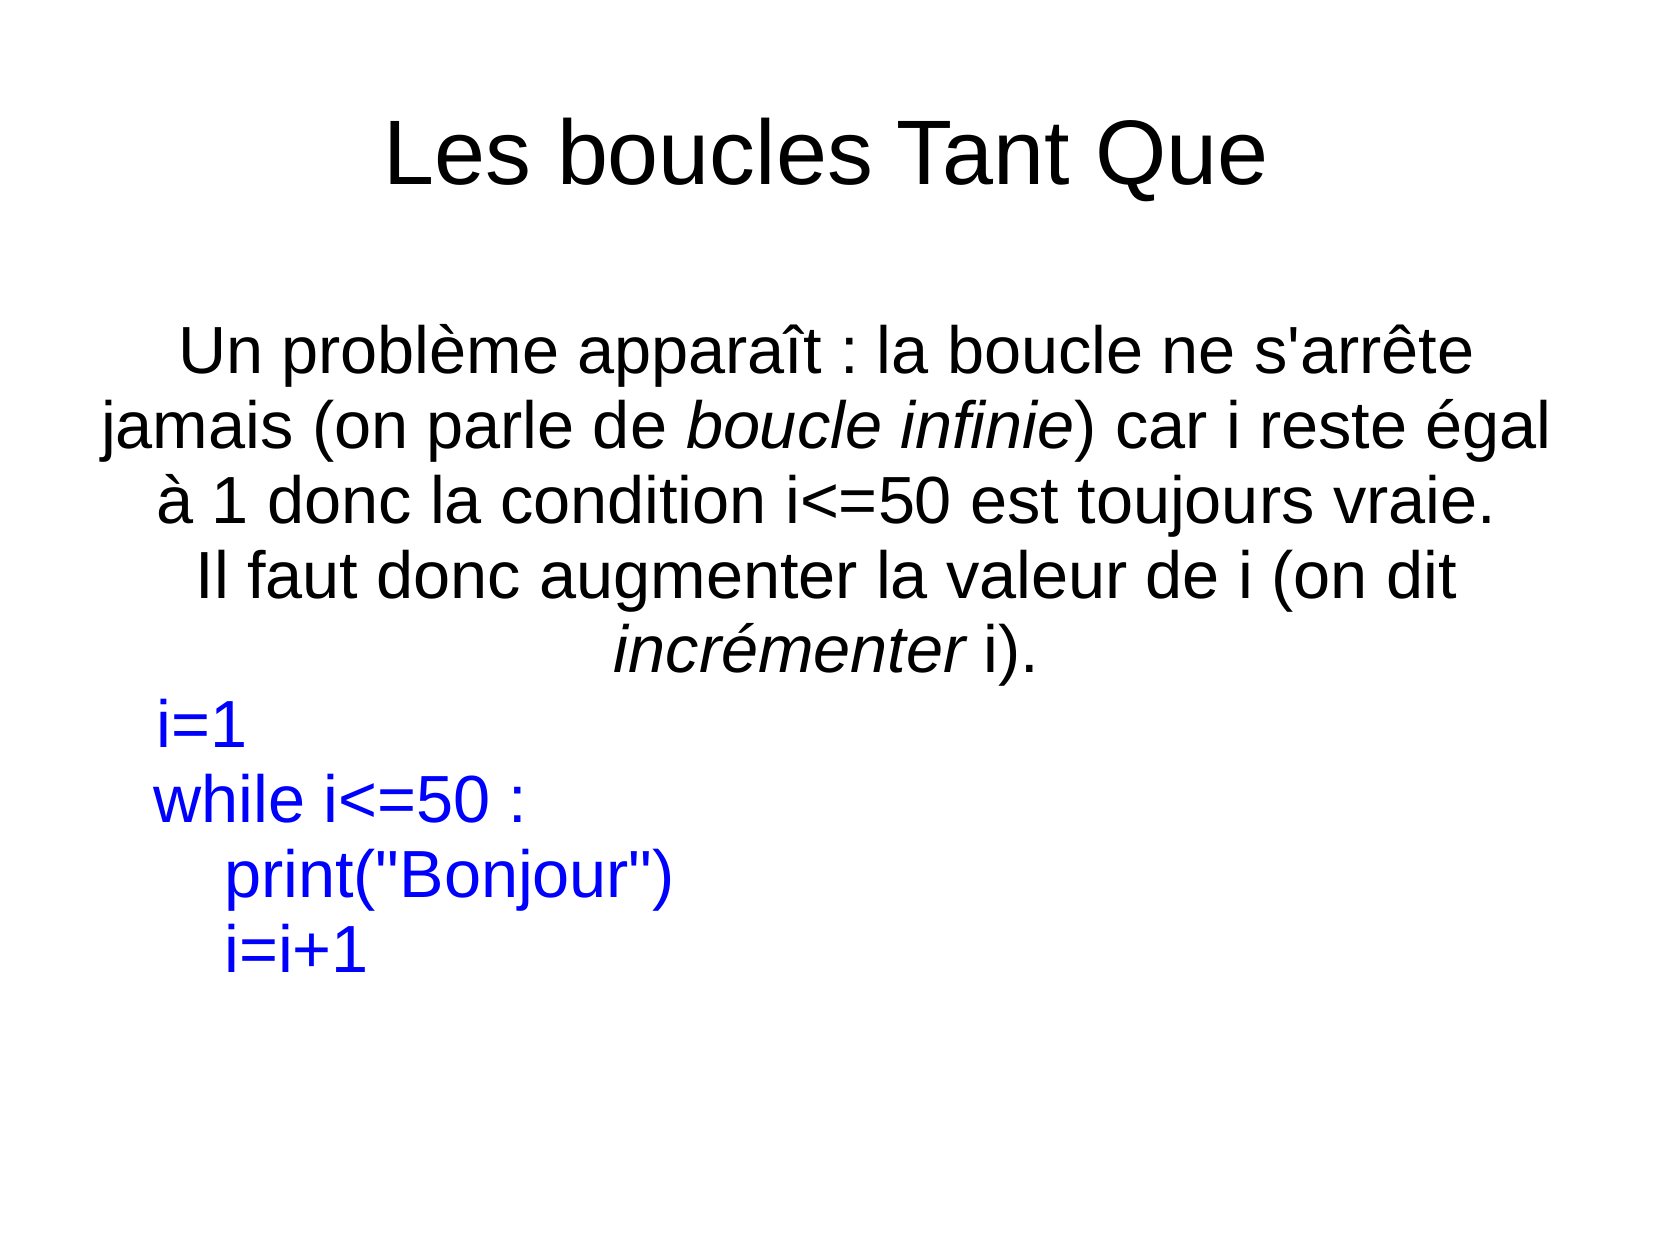

# Les boucles Tant Que
Un problème apparaît : la boucle ne s'arrête jamais (on parle de boucle infinie) car i reste égal à 1 donc la condition i<=50 est toujours vraie.
Il faut donc augmenter la valeur de i (on dit incrémenter i).
	i=1
while i<=50 :
print("Bonjour")
i=i+1